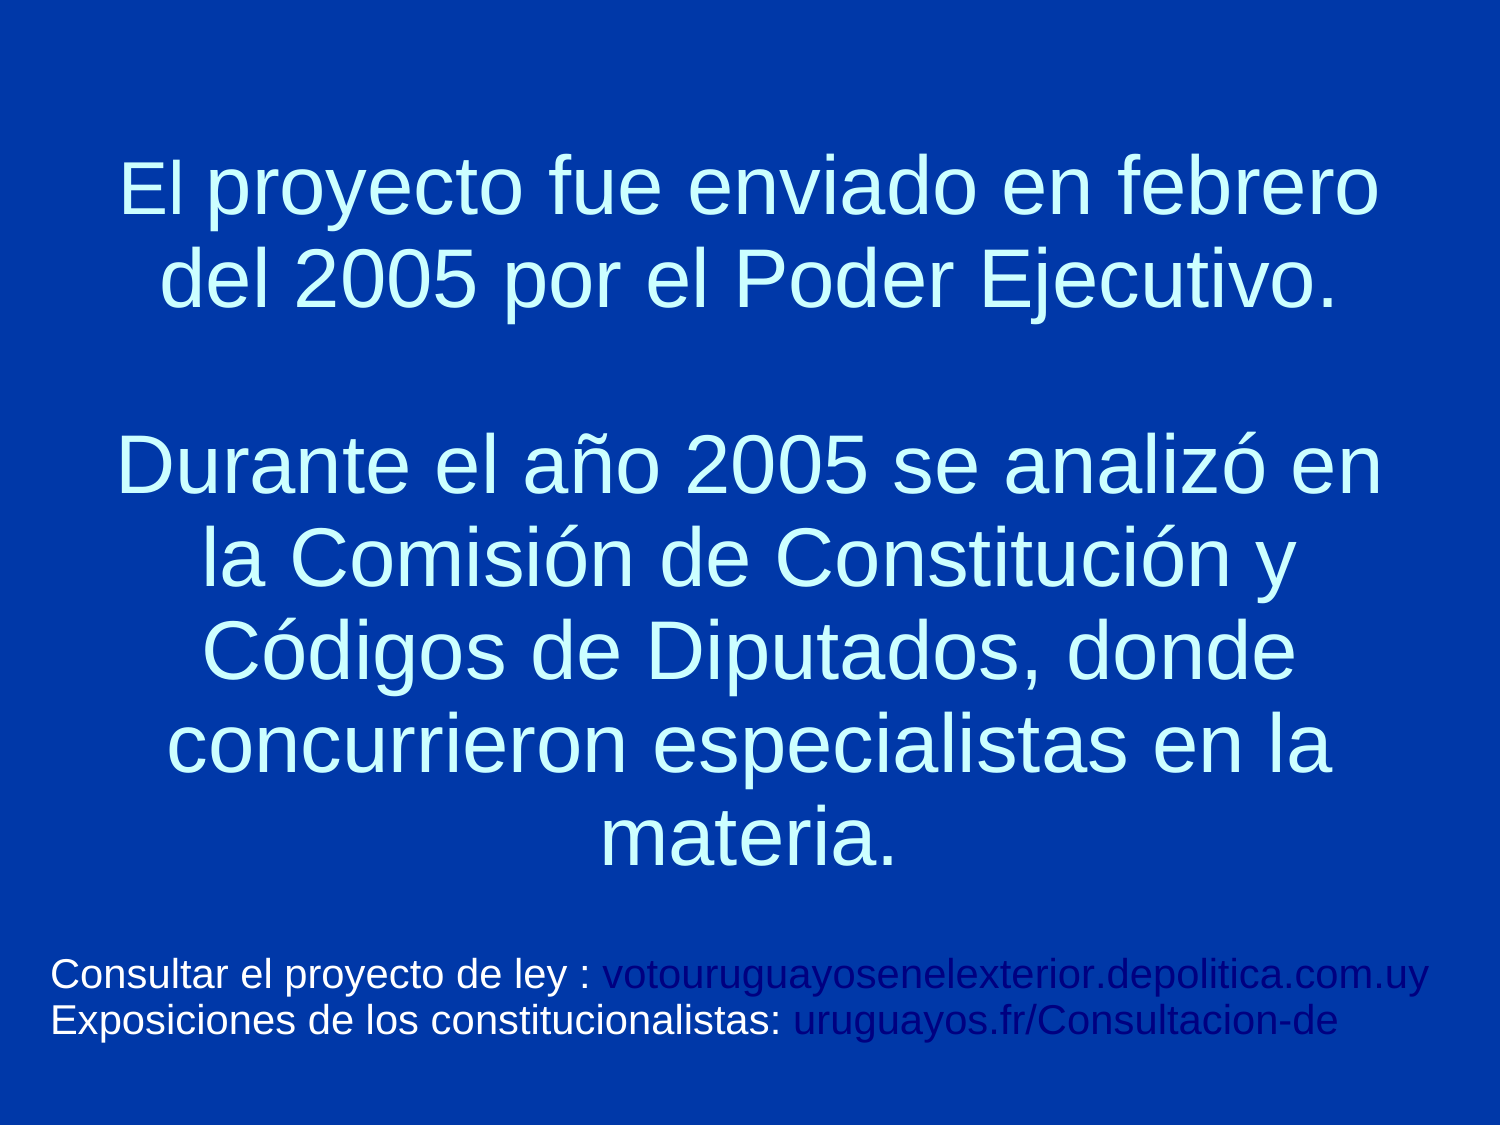

# El proyecto fue enviado en febrero del 2005 por el Poder Ejecutivo. Durante el año 2005 se analizó en la Comisión de Constitución y Códigos de Diputados, donde concurrieron especialistas en la materia.
Consultar el proyecto de ley : votouruguayosenelexterior.depolitica.com.uy
Exposiciones de los constitucionalistas: uruguayos.fr/Consultacion-de